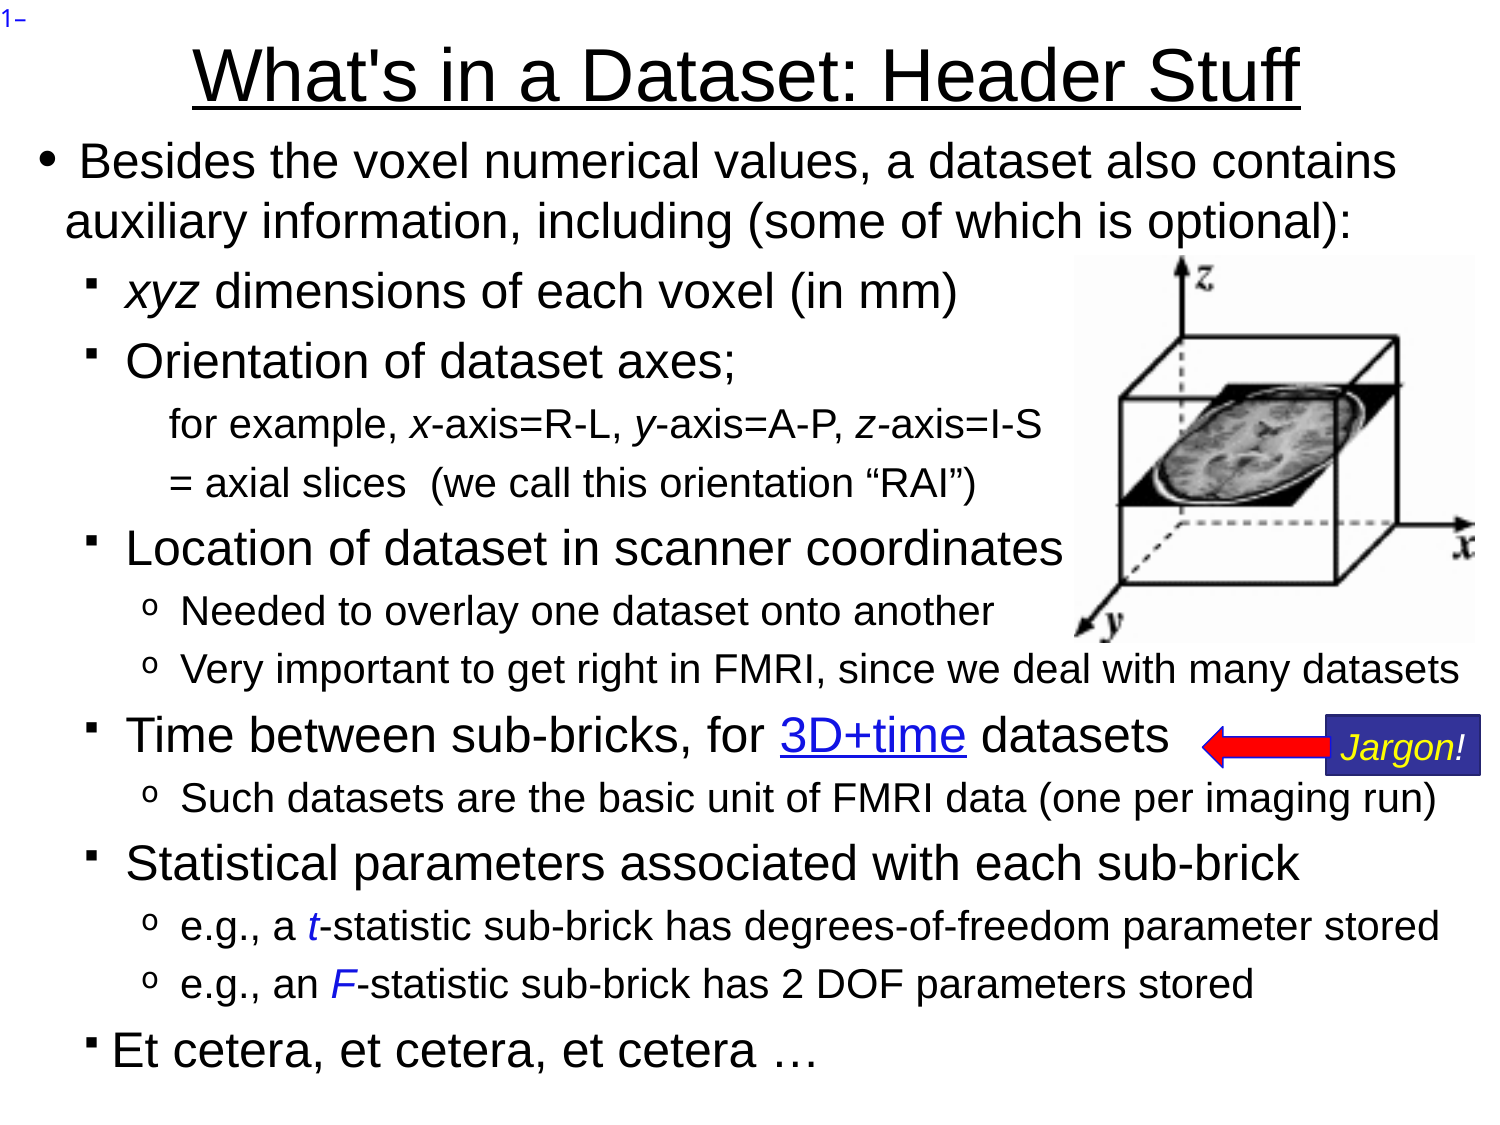

# What's in a Dataset: Header Stuff
 Besides the voxel numerical values, a dataset also contains auxiliary information, including (some of which is optional):
 xyz dimensions of each voxel (in mm)
 Orientation of dataset axes;
for example, x-axis=R-L, y-axis=A-P, z-axis=I-S
= axial slices (we call this orientation “RAI”)
 Location of dataset in scanner coordinates
 Needed to overlay one dataset onto another
 Very important to get right in FMRI, since we deal with many datasets
 Time between sub-bricks, for 3D+time datasets
 Such datasets are the basic unit of FMRI data (one per imaging run)
 Statistical parameters associated with each sub-brick
 e.g., a t-statistic sub-brick has degrees-of-freedom parameter stored
 e.g., an F-statistic sub-brick has 2 DOF parameters stored
Et cetera, et cetera, et cetera …
Jargon!